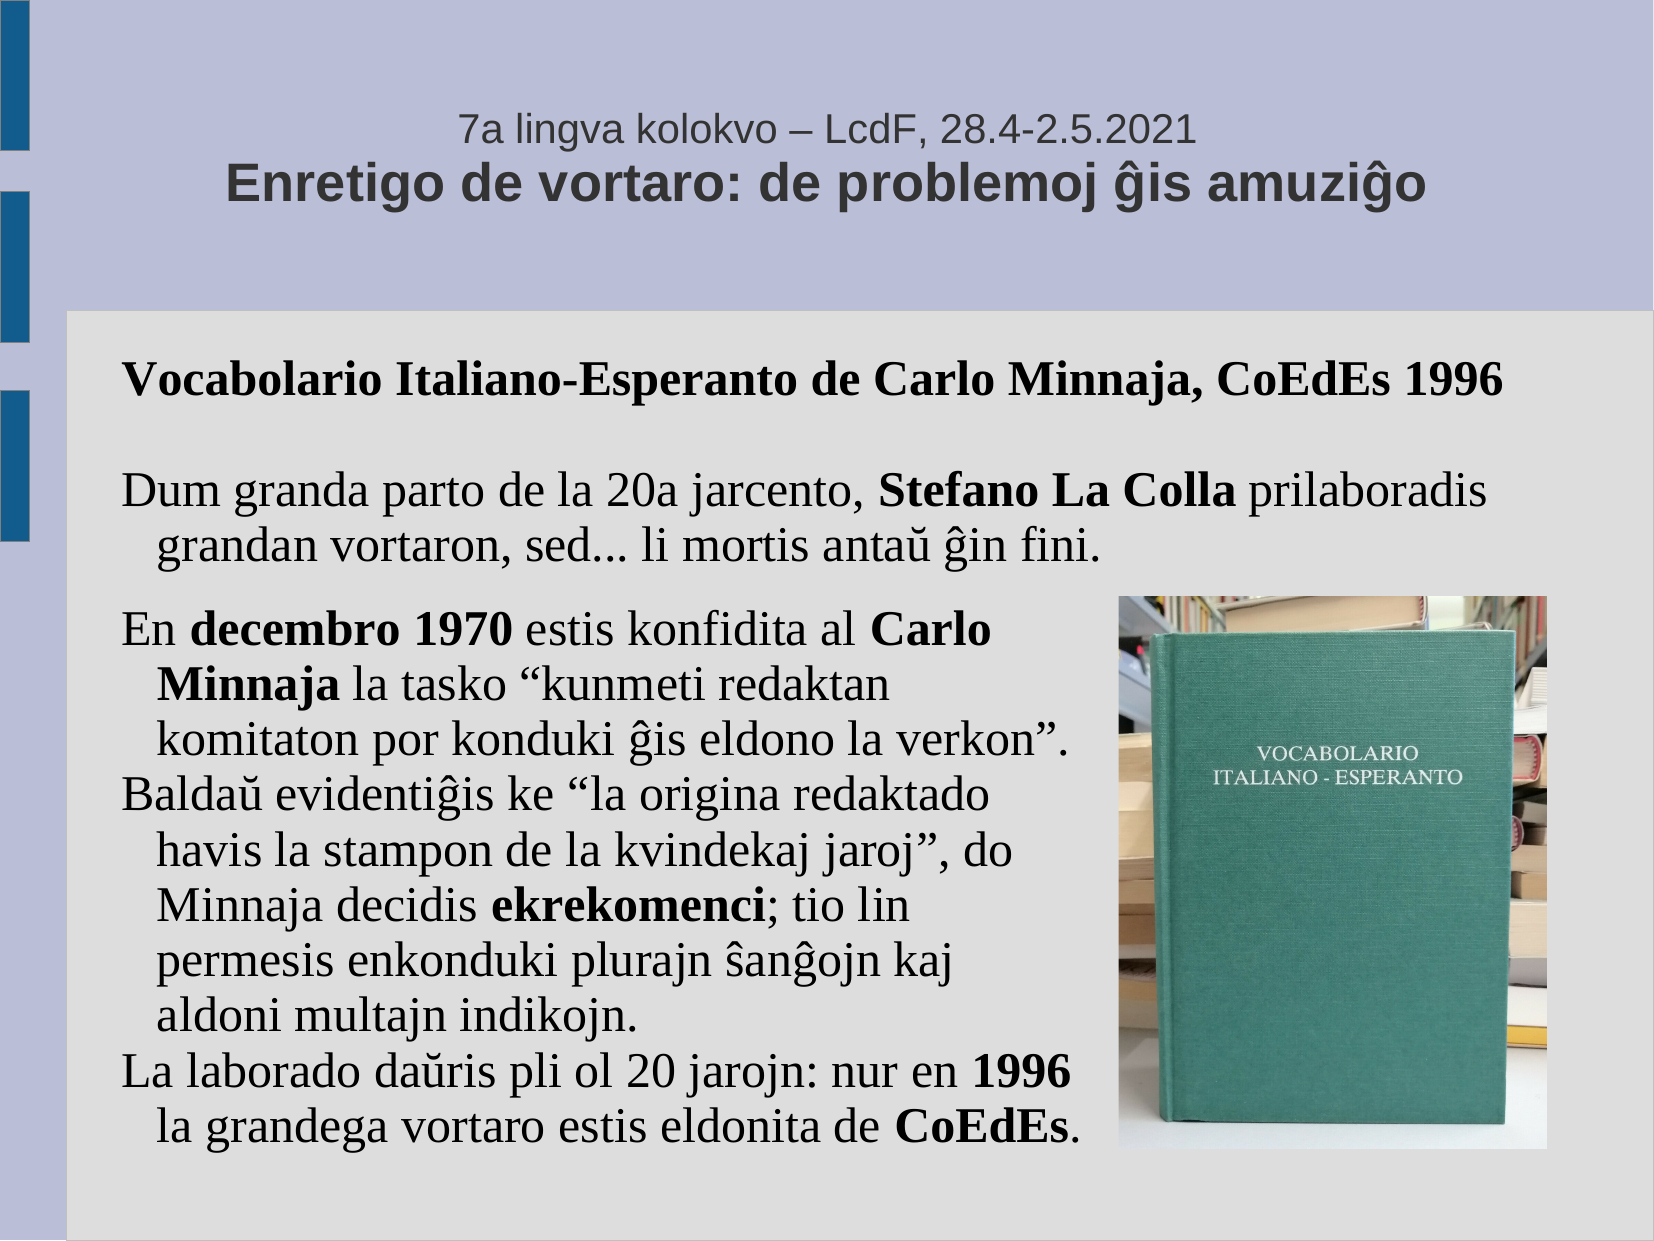

# 7a lingva kolokvo – LcdF, 28.4-2.5.2021 Enretigo de vortaro: de problemoj ĝis amuziĝo
Vocabolario Italiano-Esperanto de Carlo Minnaja, CoEdEs 1996
Dum granda parto de la 20a jarcento, Stefano La Colla prilaboradis grandan vortaron, sed... li mortis antaŭ ĝin fini.
En decembro 1970 estis konfidita al Carlo Minnaja la tasko “kunmeti redaktan komitaton por konduki ĝis eldono la verkon”.
Baldaŭ evidentiĝis ke “la origina redaktado havis la stampon de la kvindekaj jaroj”, do Minnaja decidis ekrekomenci; tio lin permesis enkonduki plurajn ŝanĝojn kaj aldoni multajn indikojn.
La laborado daŭris pli ol 20 jarojn: nur en 1996 la grandega vortaro estis eldonita de CoEdEs.